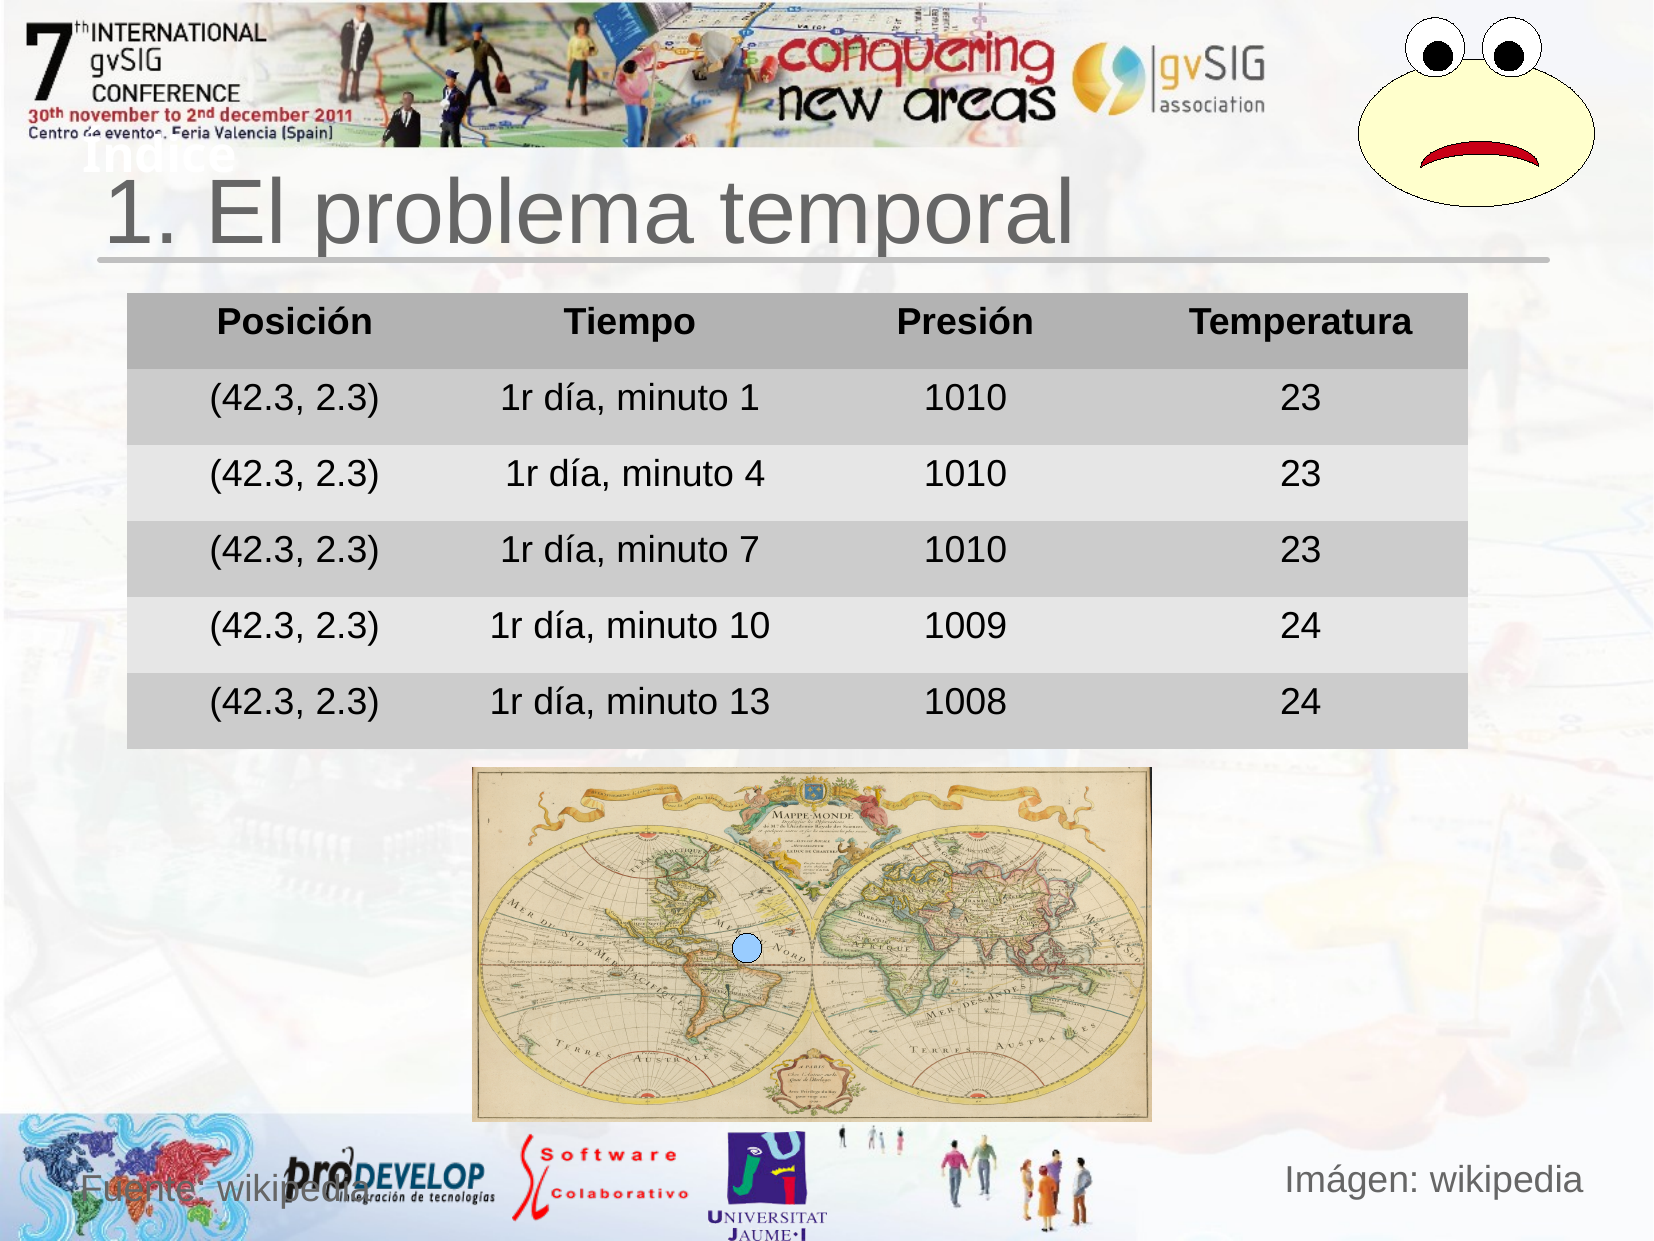

# Índice
1. El problema temporal
| Posición | Tiempo | Presión | Temperatura |
| --- | --- | --- | --- |
| (42.3, 2.3) | 1r día, minuto 1 | 1010 | 23 |
| (42.3, 2.3) | 1r día, minuto 4 | 1010 | 23 |
| (42.3, 2.3) | 1r día, minuto 7 | 1010 | 23 |
| (42.3, 2.3) | 1r día, minuto 10 | 1009 | 24 |
| (42.3, 2.3) | 1r día, minuto 13 | 1008 | 24 |
Imágen: wikipedia
Fuente: wikipedia